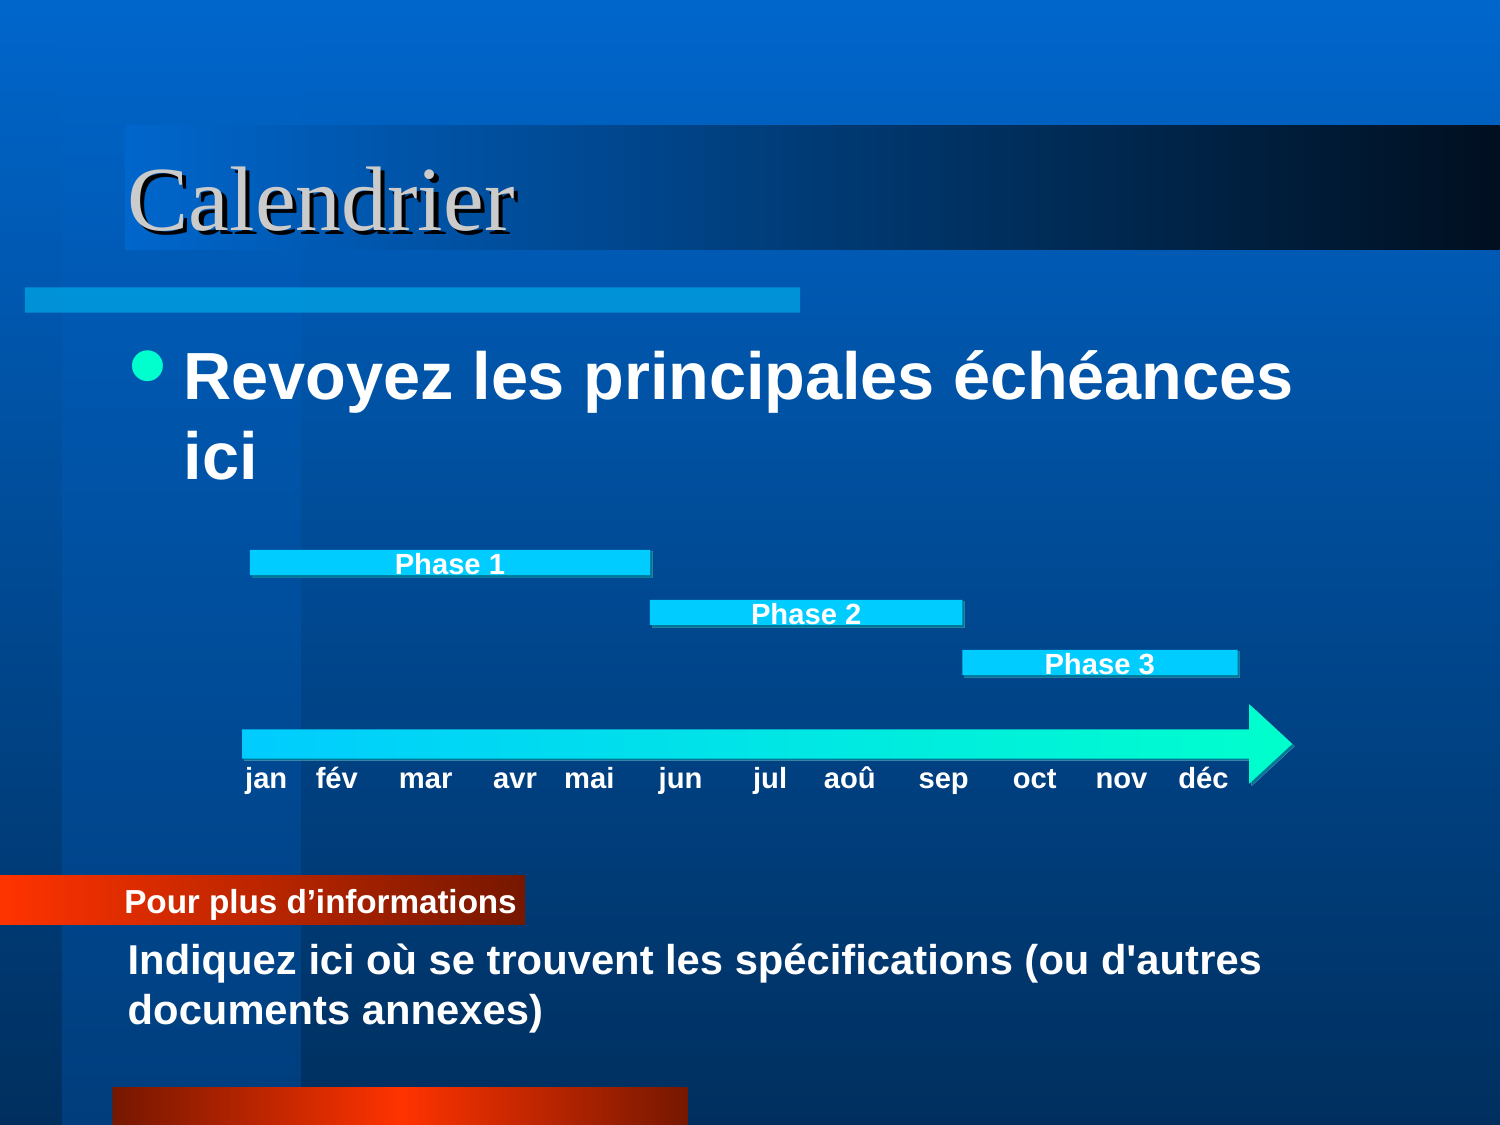

# Calendrier
Revoyez les principales échéances ici
Phase 1
Phase 2
Phase 3
jan
fév
mar
avr
mai
jun
aoû
sep
oct
nov
déc
jul
Pour plus d’informations
Indiquez ici où se trouvent les spécifications (ou d'autres documents annexes)